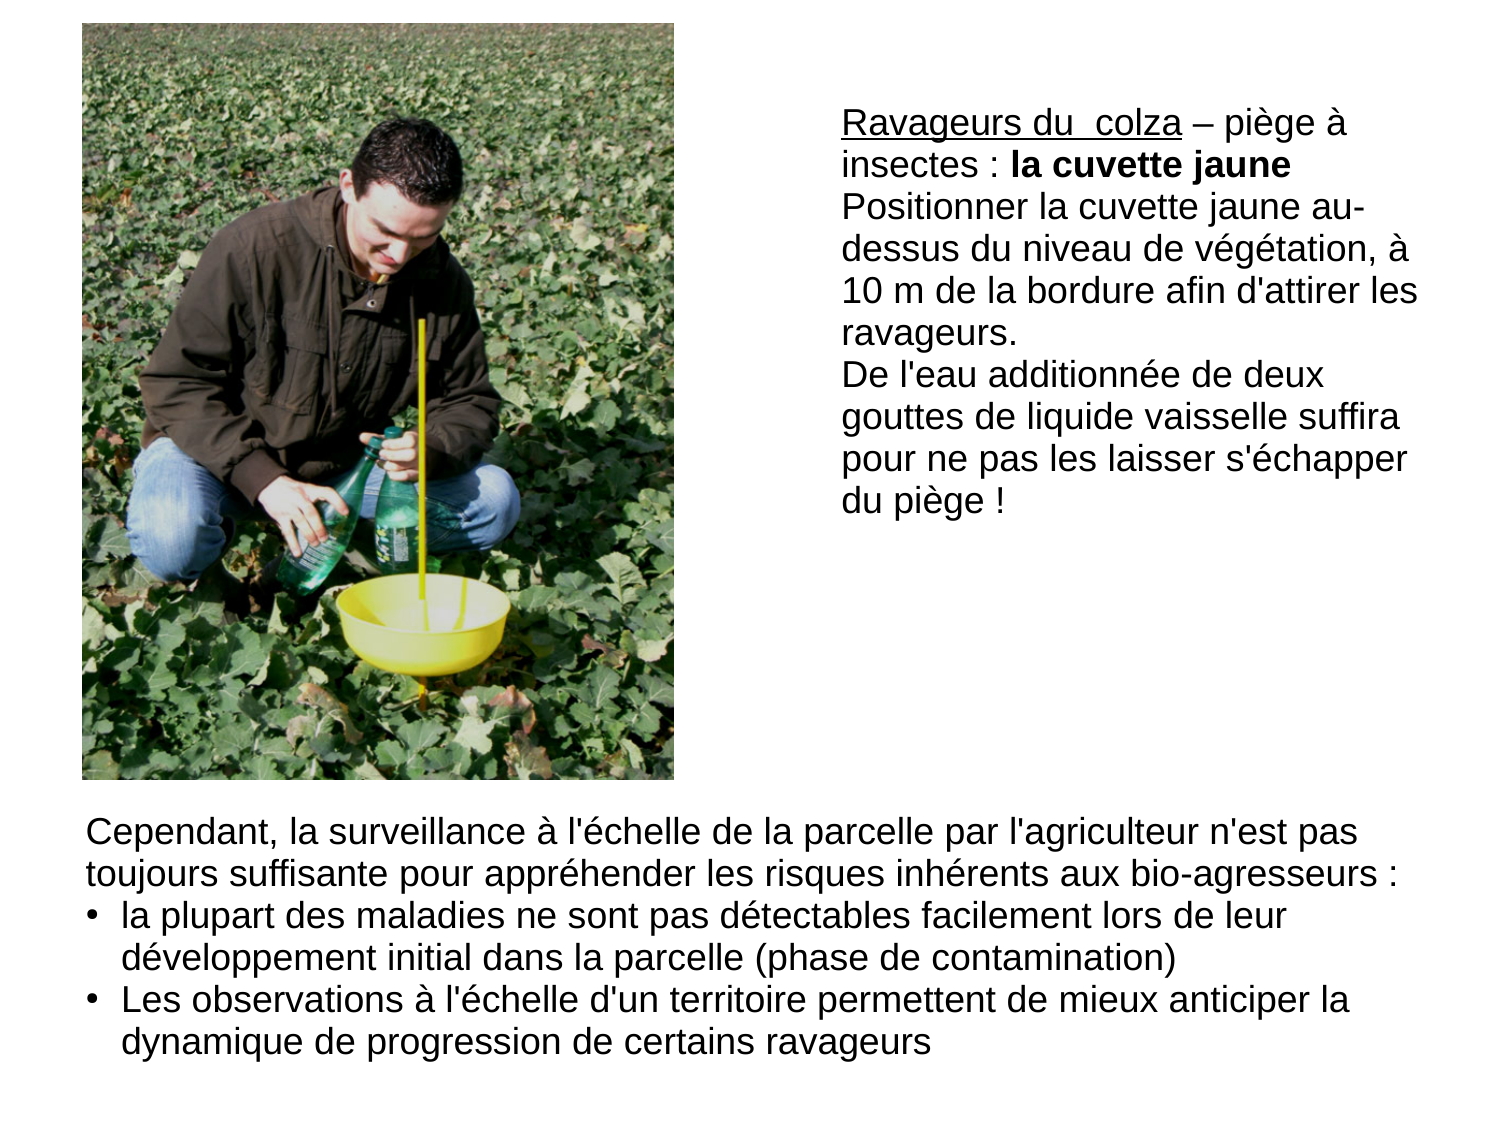

Ravageurs du colza – piège à insectes : la cuvette jaune
Positionner la cuvette jaune au-dessus du niveau de végétation, à 10 m de la bordure afin d'attirer les ravageurs.
De l'eau additionnée de deux gouttes de liquide vaisselle suffira pour ne pas les laisser s'échapper du piège !
Cependant, la surveillance à l'échelle de la parcelle par l'agriculteur n'est pas toujours suffisante pour appréhender les risques inhérents aux bio-agresseurs :
la plupart des maladies ne sont pas détectables facilement lors de leur développement initial dans la parcelle (phase de contamination)
Les observations à l'échelle d'un territoire permettent de mieux anticiper la dynamique de progression de certains ravageurs